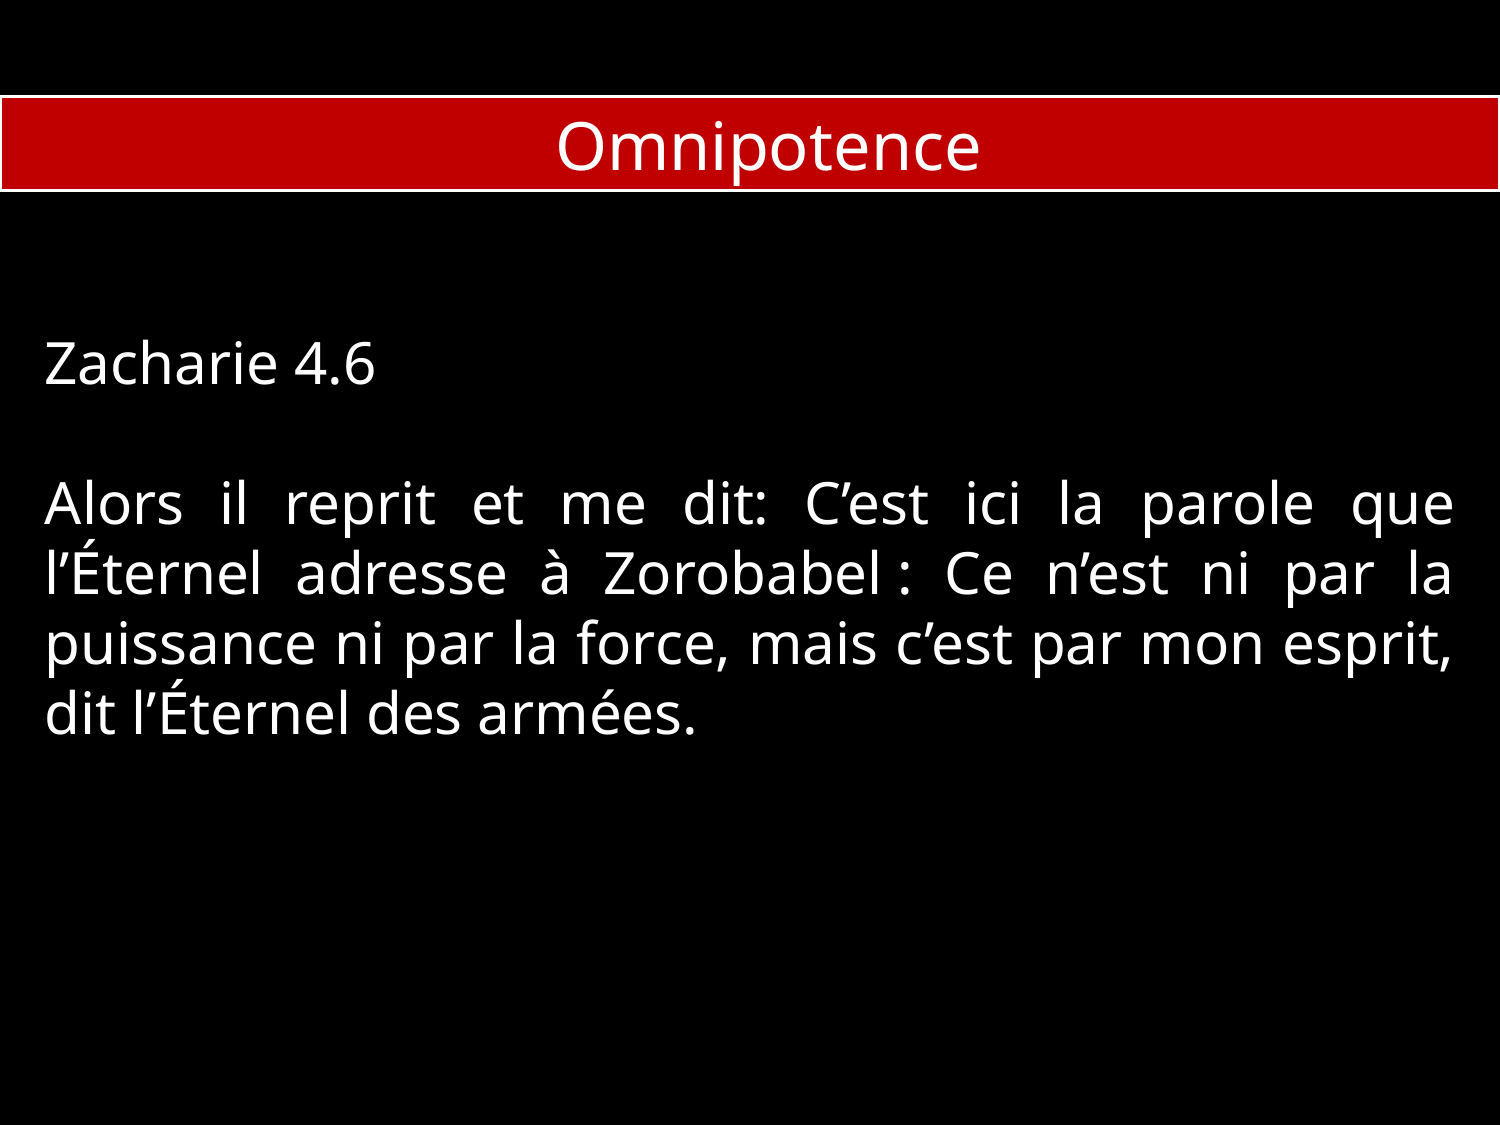

Omnipotence
Zacharie 4.6
Alors il reprit et me dit: C’est ici la parole que l’Éternel adresse à Zorobabel : Ce n’est ni par la puissance ni par la force, mais c’est par mon esprit, dit l’Éternel des armées.